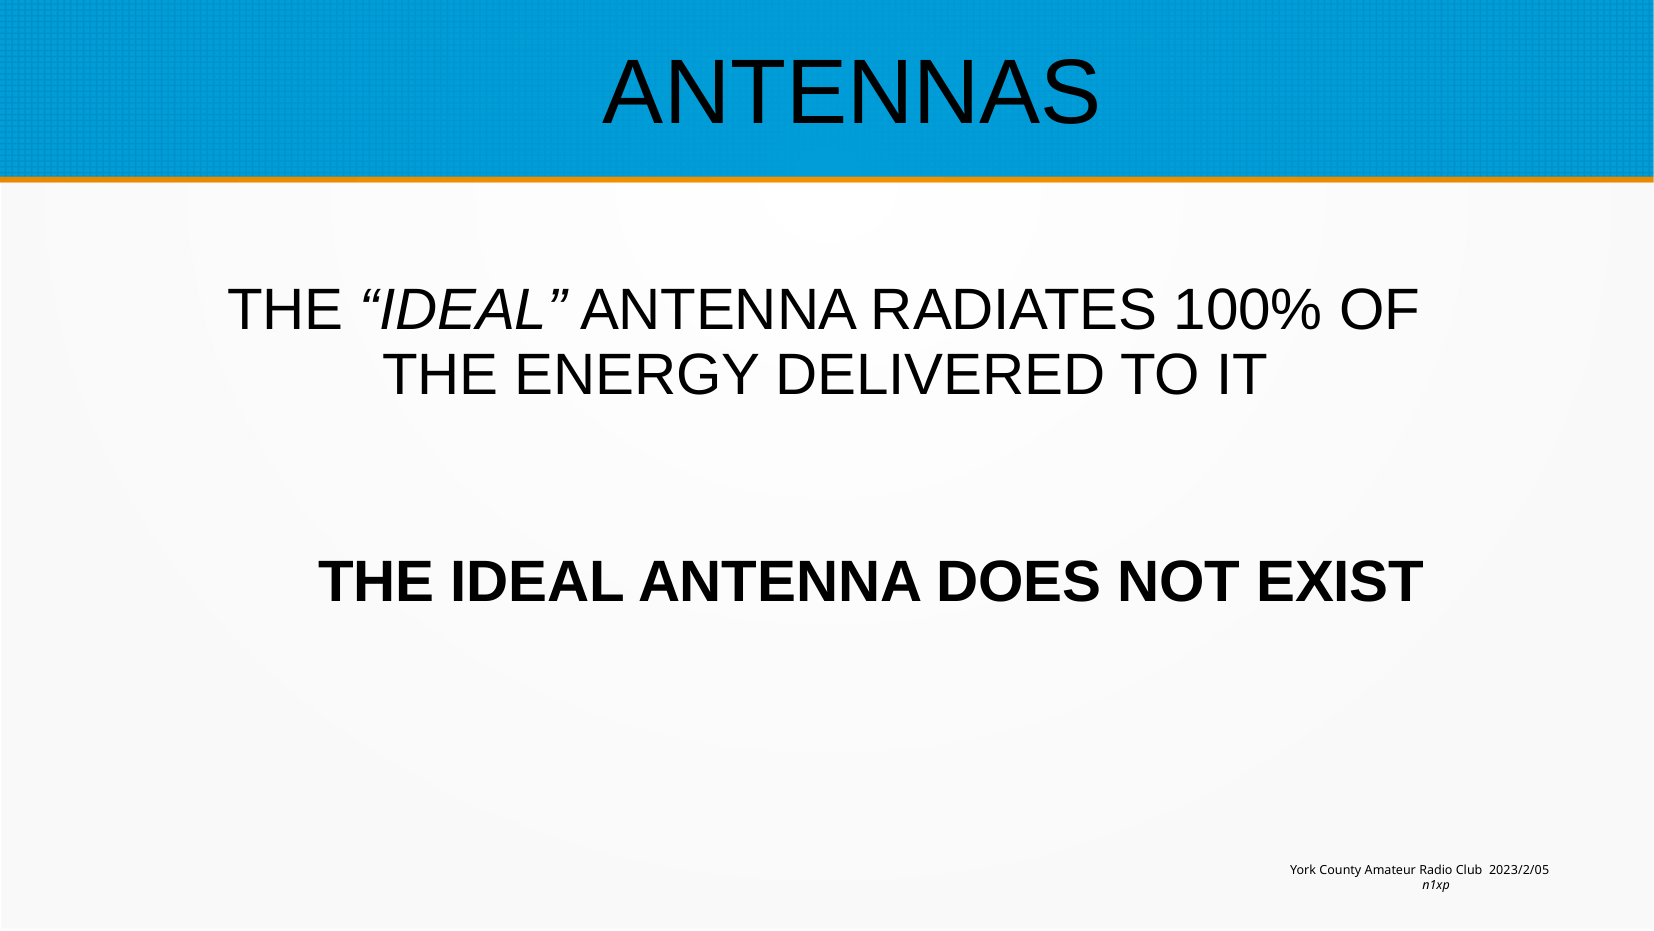

ANTENNAS
THE “IDEAL” ANTENNA RADIATES 100% OF
THE ENERGY DELIVERED TO IT
THE IDEAL ANTENNA DOES NOT EXIST
York County Amateur Radio Club 2023/2/05
n1xp